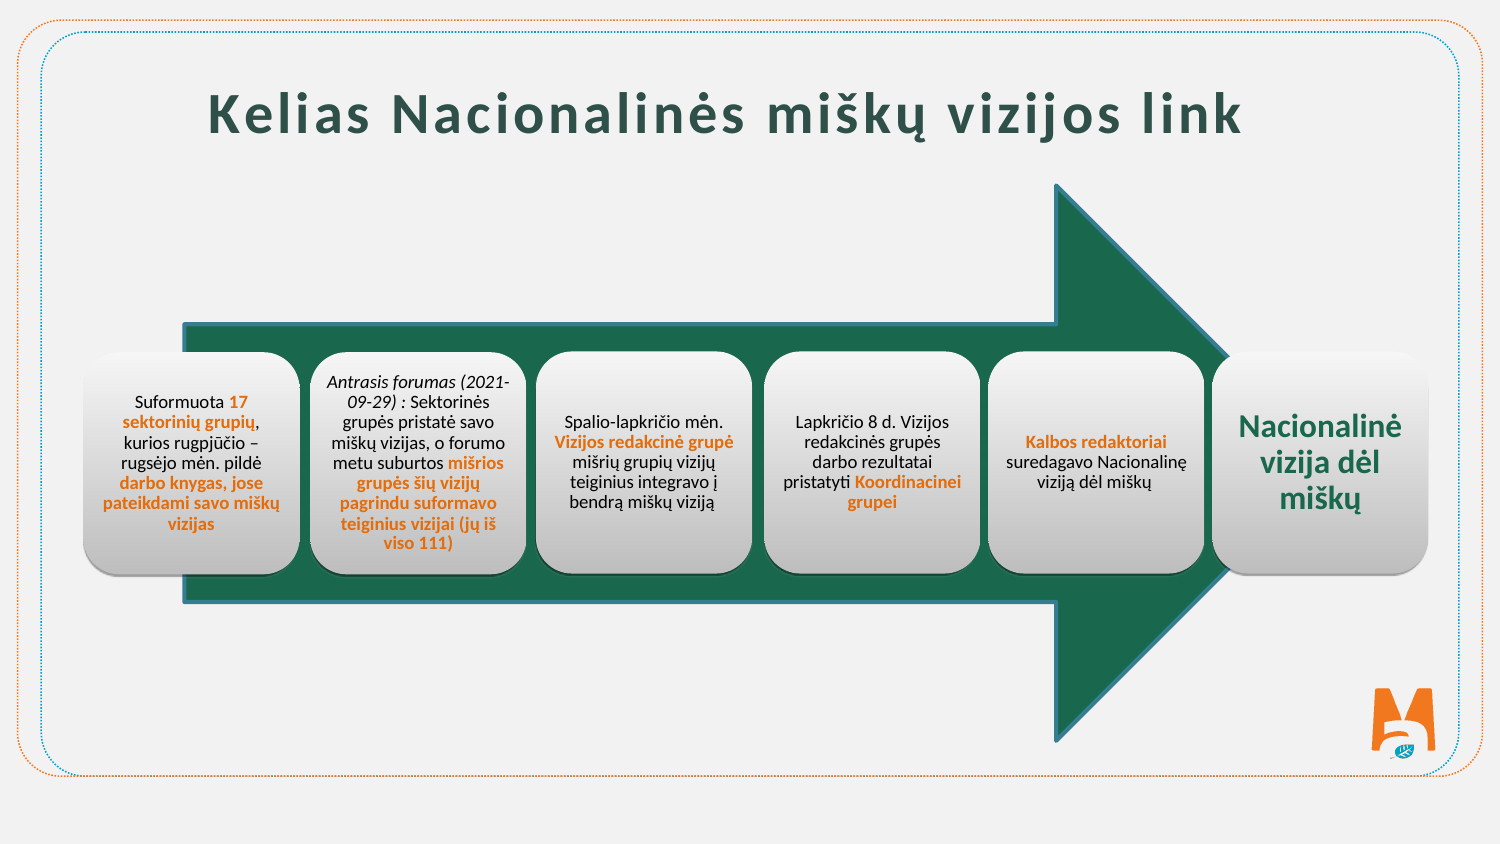

Kelias Nacionalinės miškų vizijos link
Spalio-lapkričio mėn. Vizijos redakcinė grupė mišrių grupių vizijų teiginius integravo į bendrą miškų viziją
Lapkričio 8 d. Vizijos redakcinės grupės darbo rezultatai pristatyti Koordinacinei grupei
Kalbos redaktoriai suredagavo Nacionalinę viziją dėl miškų
Nacionalinė vizija dėl miškų
Suformuota 17 sektorinių grupių, kurios rugpjūčio – rugsėjo mėn. pildė darbo knygas, jose pateikdami savo miškų vizijas
Antrasis forumas (2021-09-29) : Sektorinės grupės pristatė savo miškų vizijas, o forumo metu suburtos mišrios grupės šių vizijų pagrindu suformavo teiginius vizijai (jų iš viso 111)